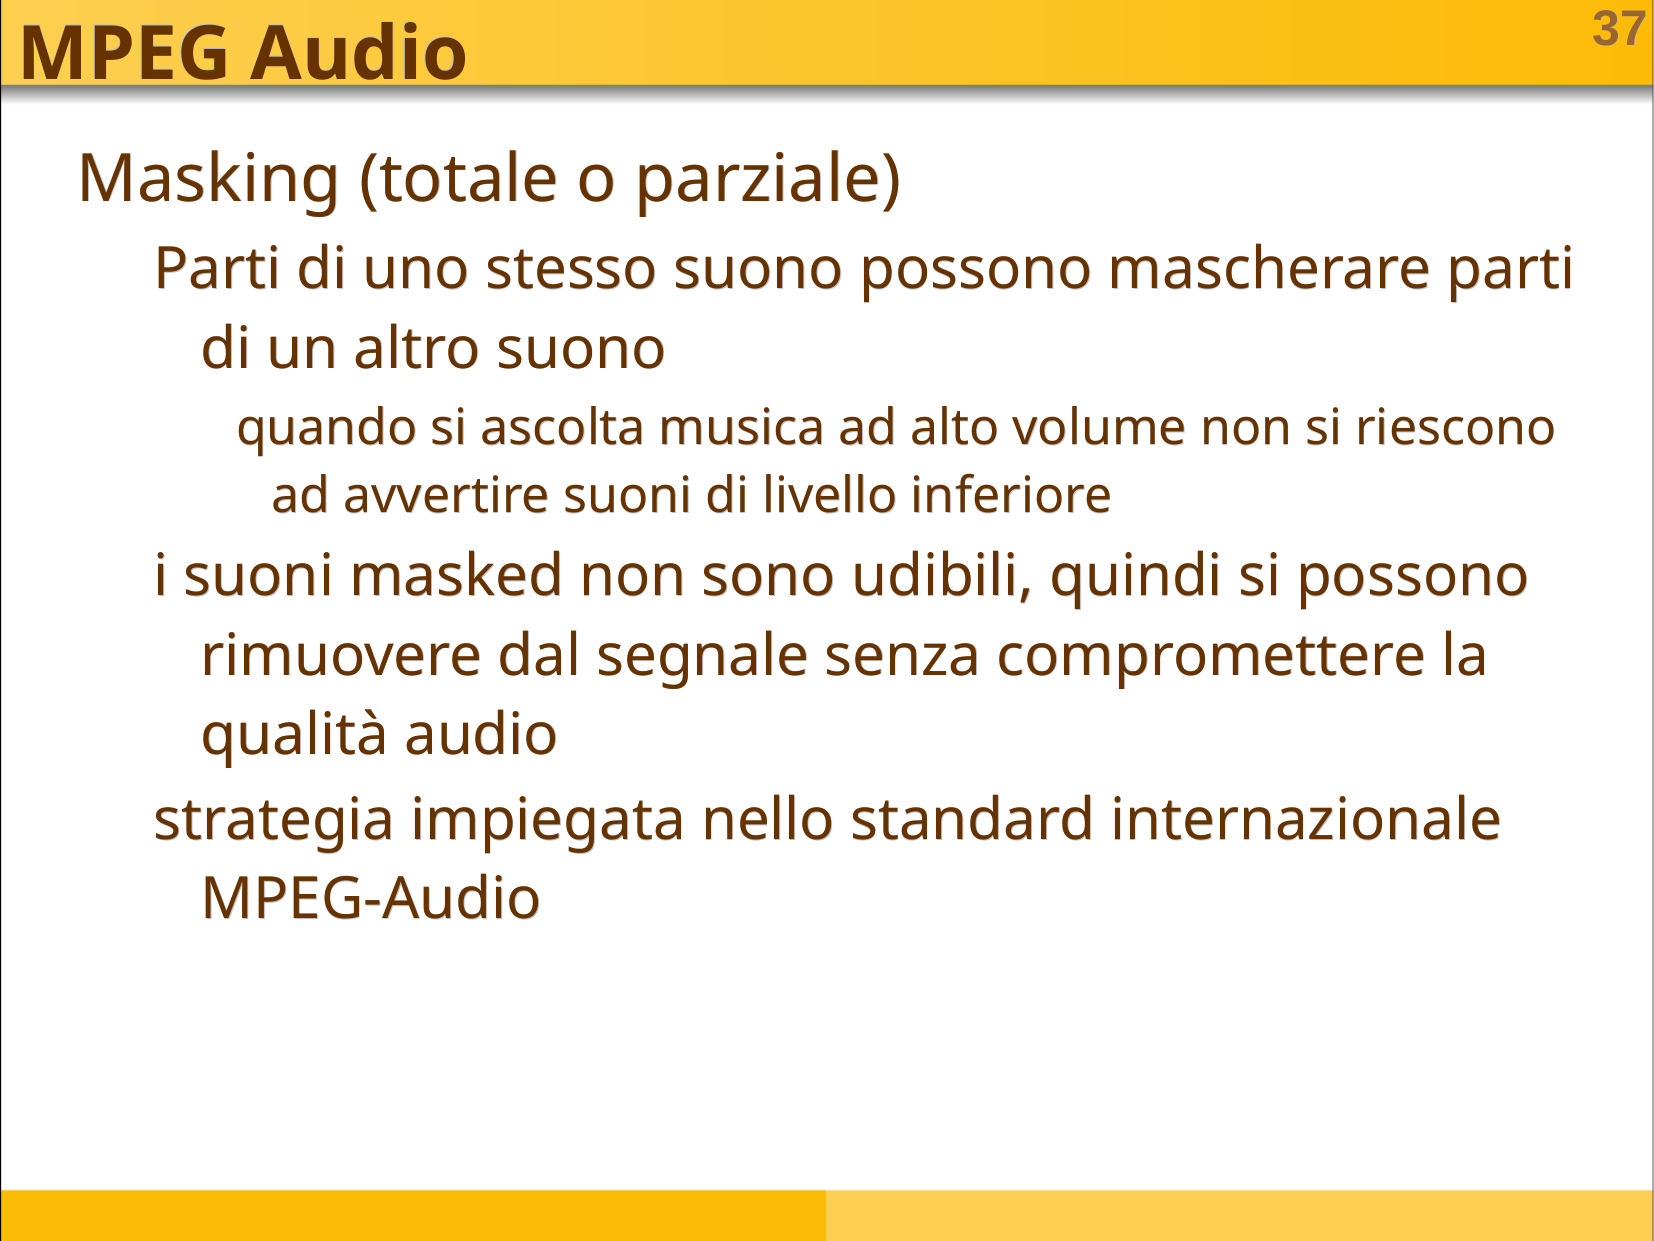

37
# MPEG Audio
Masking (totale o parziale)
Parti di uno stesso suono possono mascherare parti di un altro suono
quando si ascolta musica ad alto volume non si riescono ad avvertire suoni di livello inferiore
i suoni masked non sono udibili, quindi si possono rimuovere dal segnale senza compromettere la qualità audio
strategia impiegata nello standard internazionale MPEG-Audio